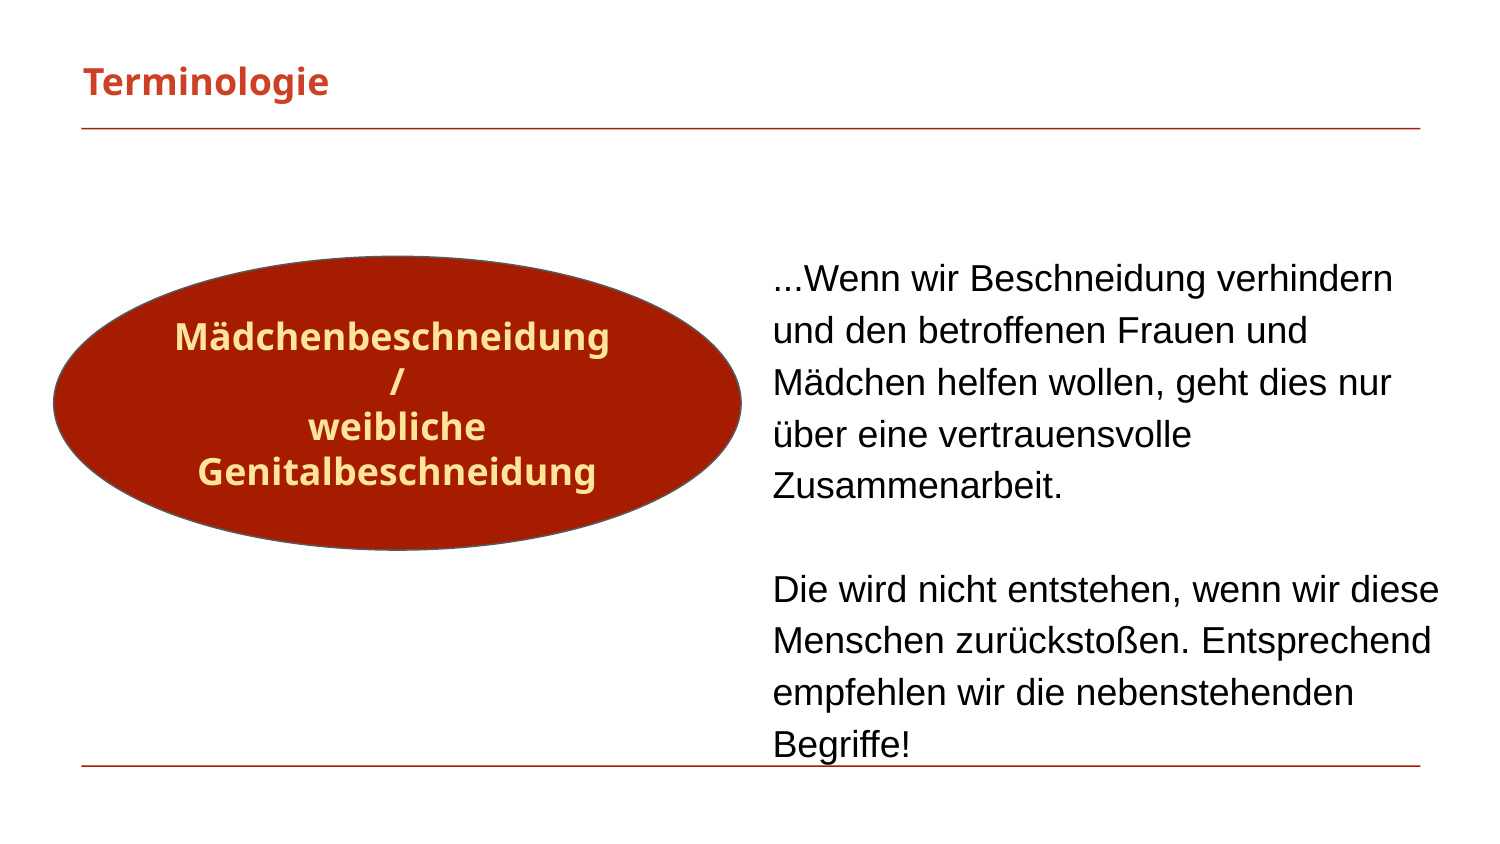

Terminologie
...Wenn wir Beschneidung verhindern und den betroffenen Frauen und Mädchen helfen wollen, geht dies nur über eine vertrauensvolle Zusammenarbeit.
Die wird nicht entstehen, wenn wir diese Menschen zurückstoßen. Entsprechend empfehlen wir die nebenstehenden Begriffe!
Mädchenbeschneidung
/
weibliche Genitalbeschneidung